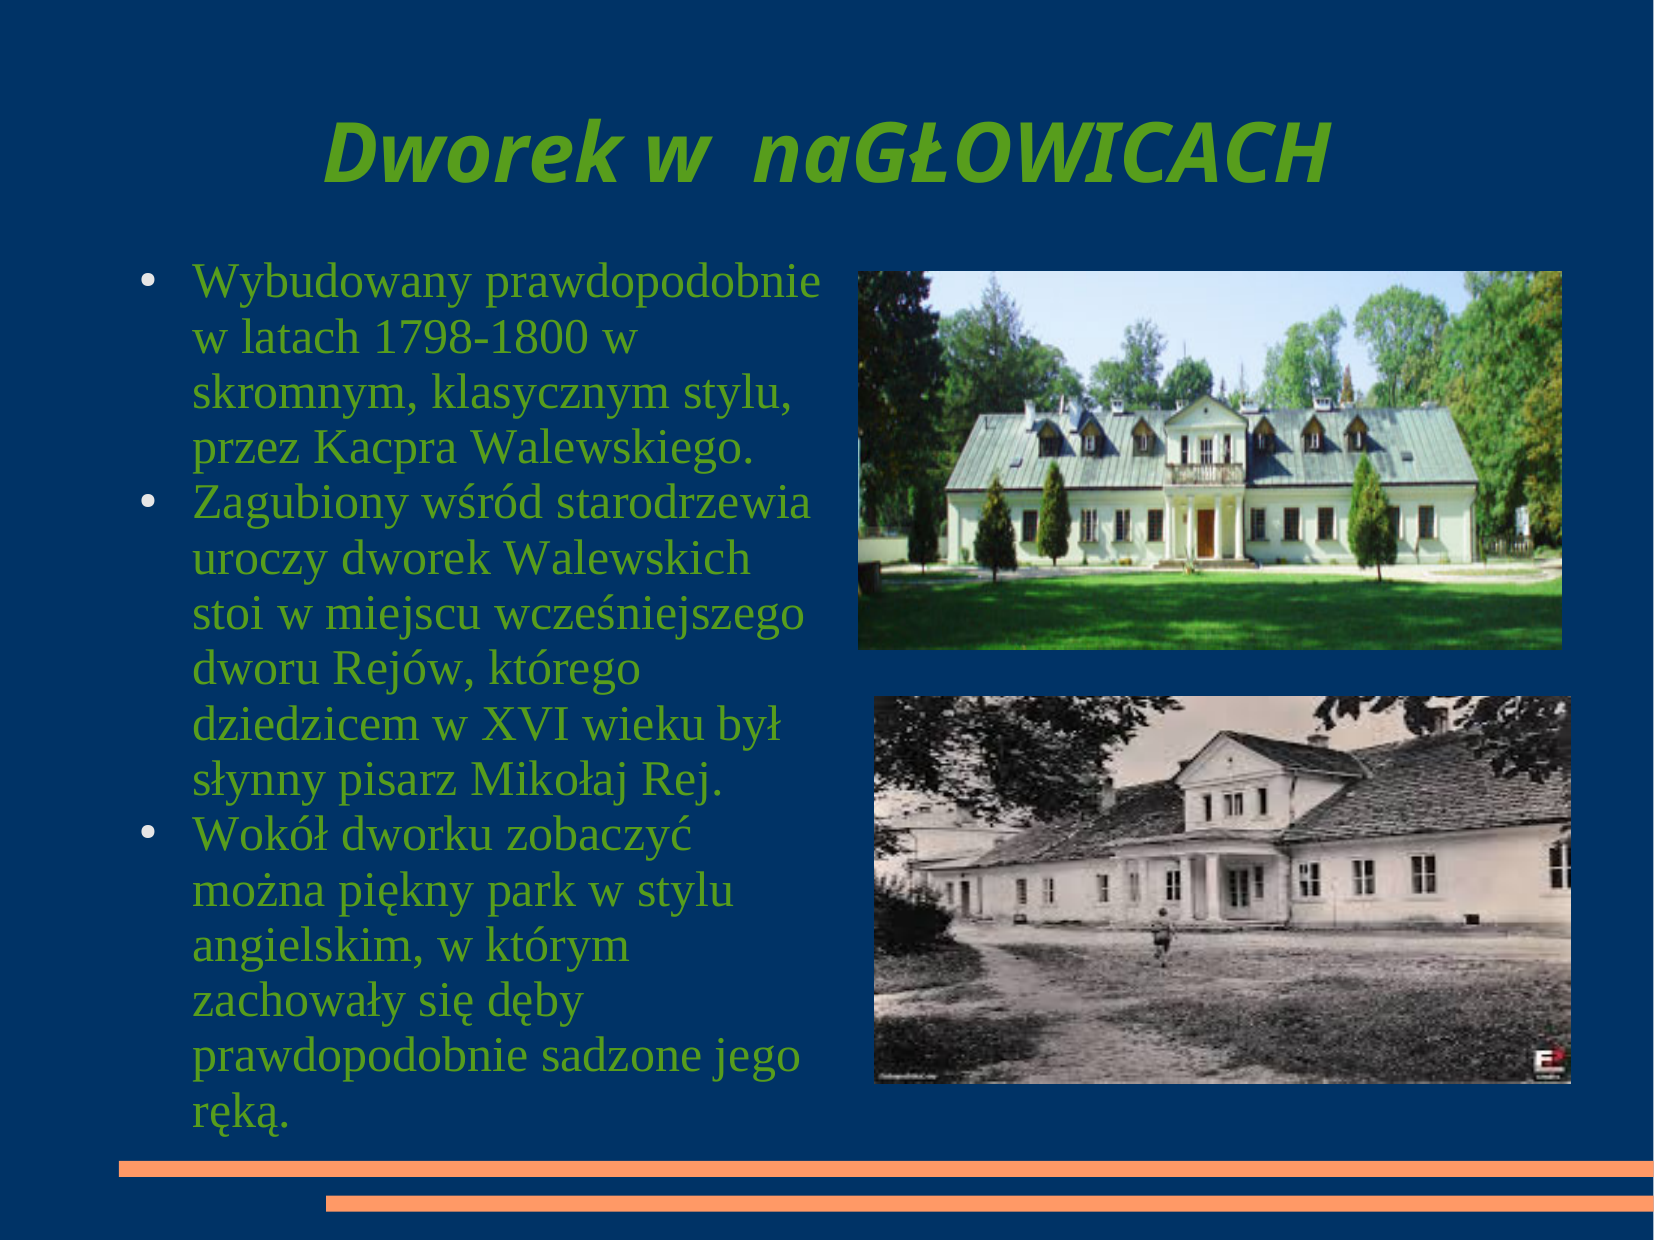

# Dworek w naGŁOWICACH
Wybudowany prawdopodobnie w latach 1798-1800 w skromnym, klasycznym stylu, przez Kacpra Walewskiego.
Zagubiony wśród starodrzewia uroczy dworek Walewskich stoi w miejscu wcześniejszego dworu Rejów, którego dziedzicem w XVI wieku był słynny pisarz Mikołaj Rej.
Wokół dworku zobaczyć można piękny park w stylu angielskim, w którym zachowały się dęby prawdopodobnie sadzone jego ręką.